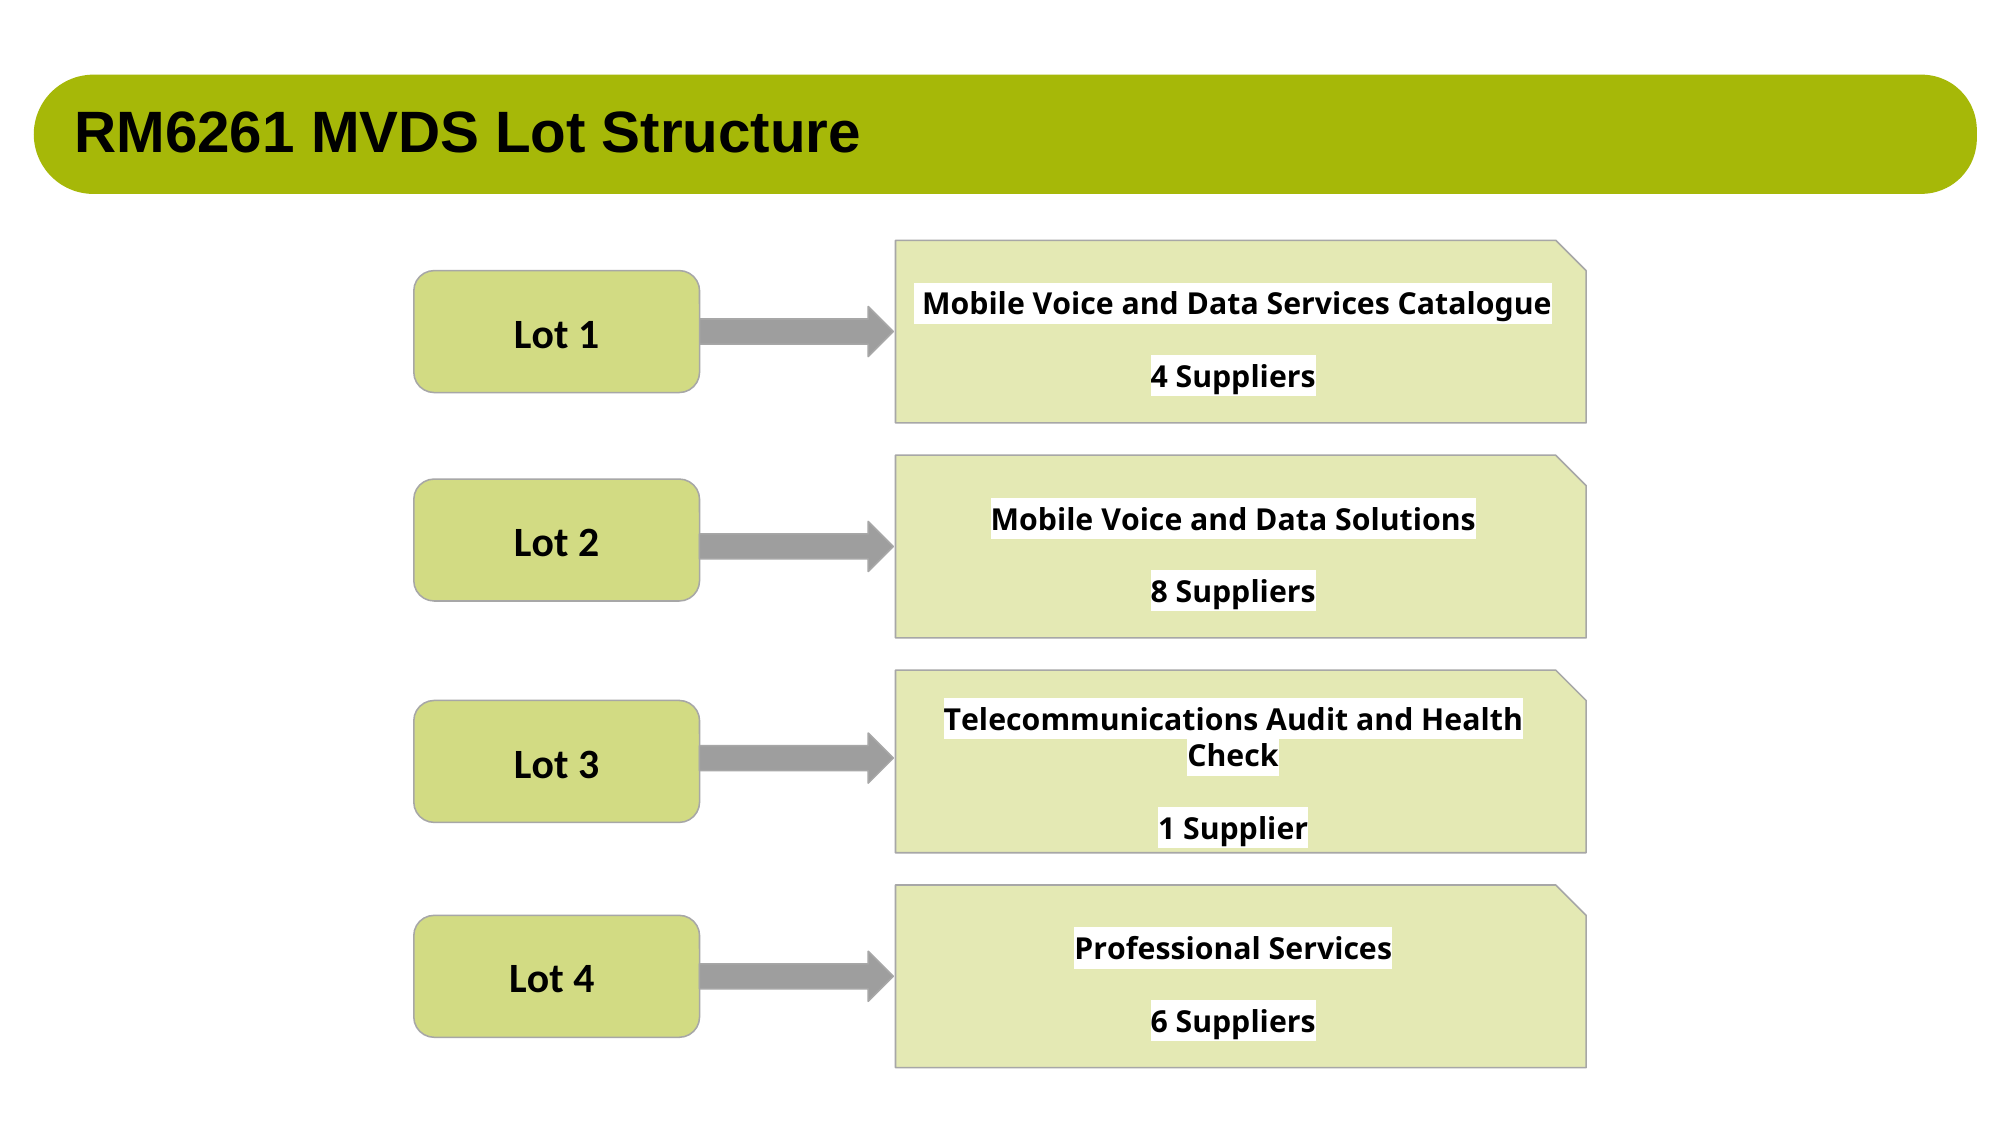

# RM6261 MVDS Lot Structure
 Mobile Voice and Data Services Catalogue
4 Suppliers
Lot 1
Mobile Voice and Data Solutions
8 Suppliers
Lot 2
Telecommunications Audit and Health Check
1 Supplier
Lot 3
Professional Services
6 Suppliers
Lot 4